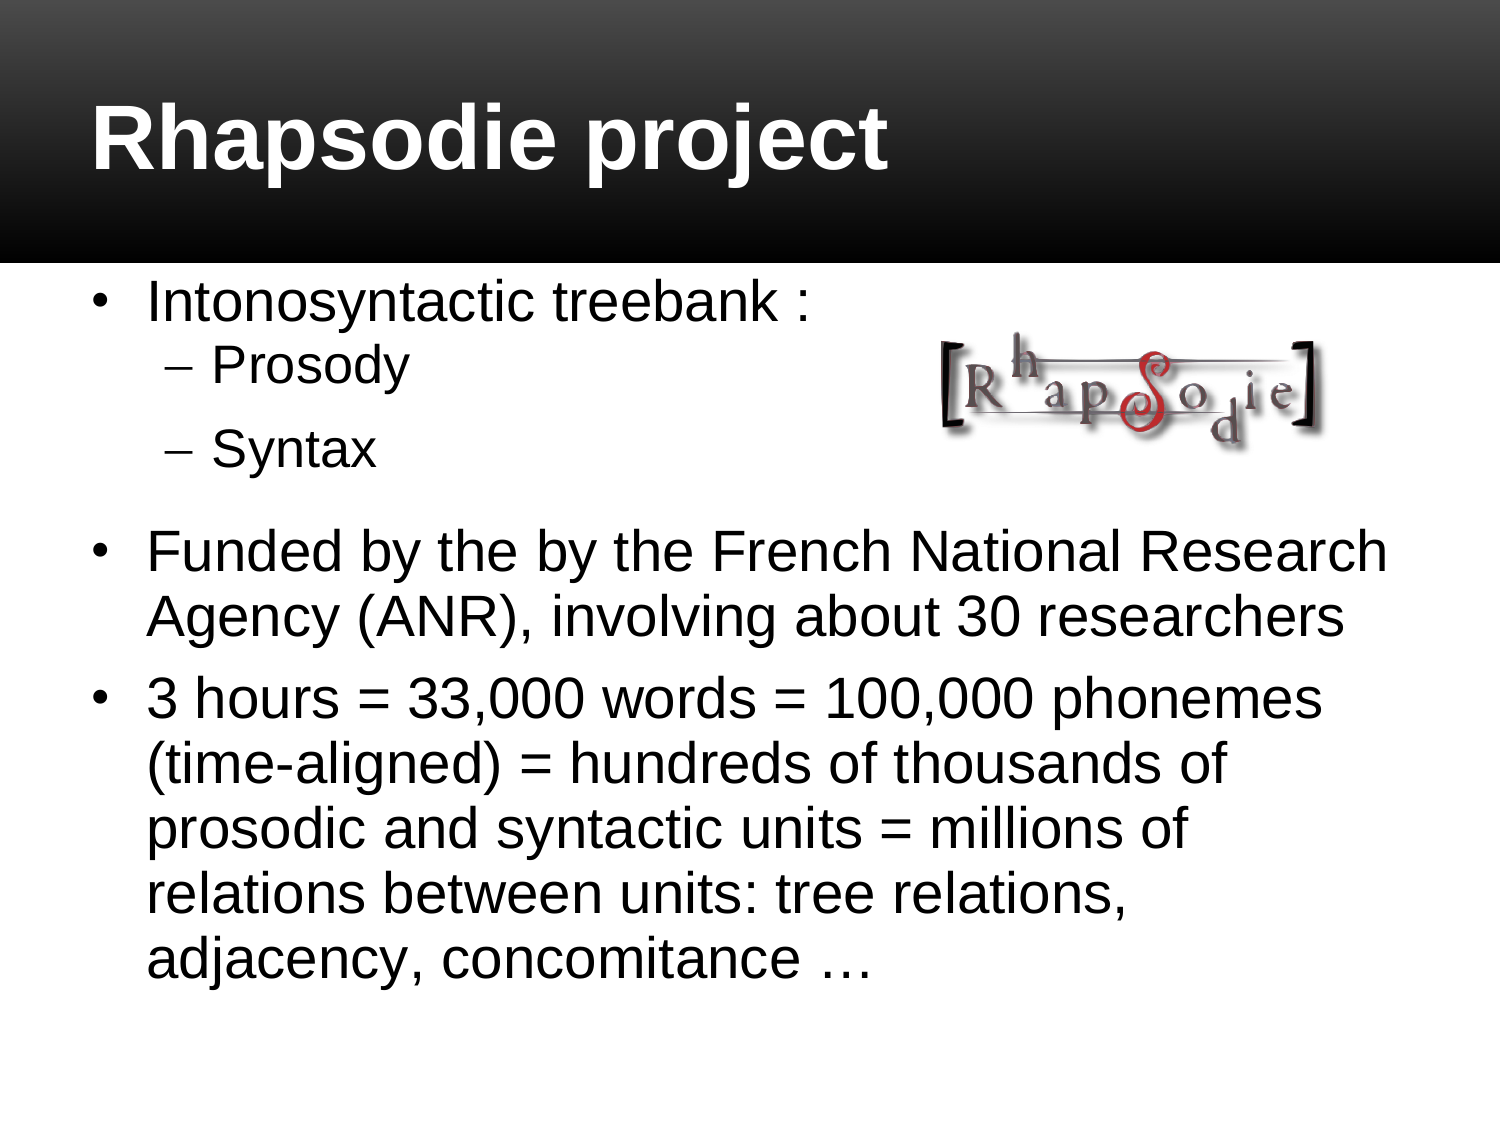

# Rhapsodie project
Intonosyntactic treebank :
Prosody
Syntax
Funded by the by the French National Research Agency (ANR), involving about 30 researchers
3 hours = 33,000 words = 100,000 phonemes (time-aligned) = hundreds of thousands of prosodic and syntactic units = millions of relations between units: tree relations, adjacency, concomitance …